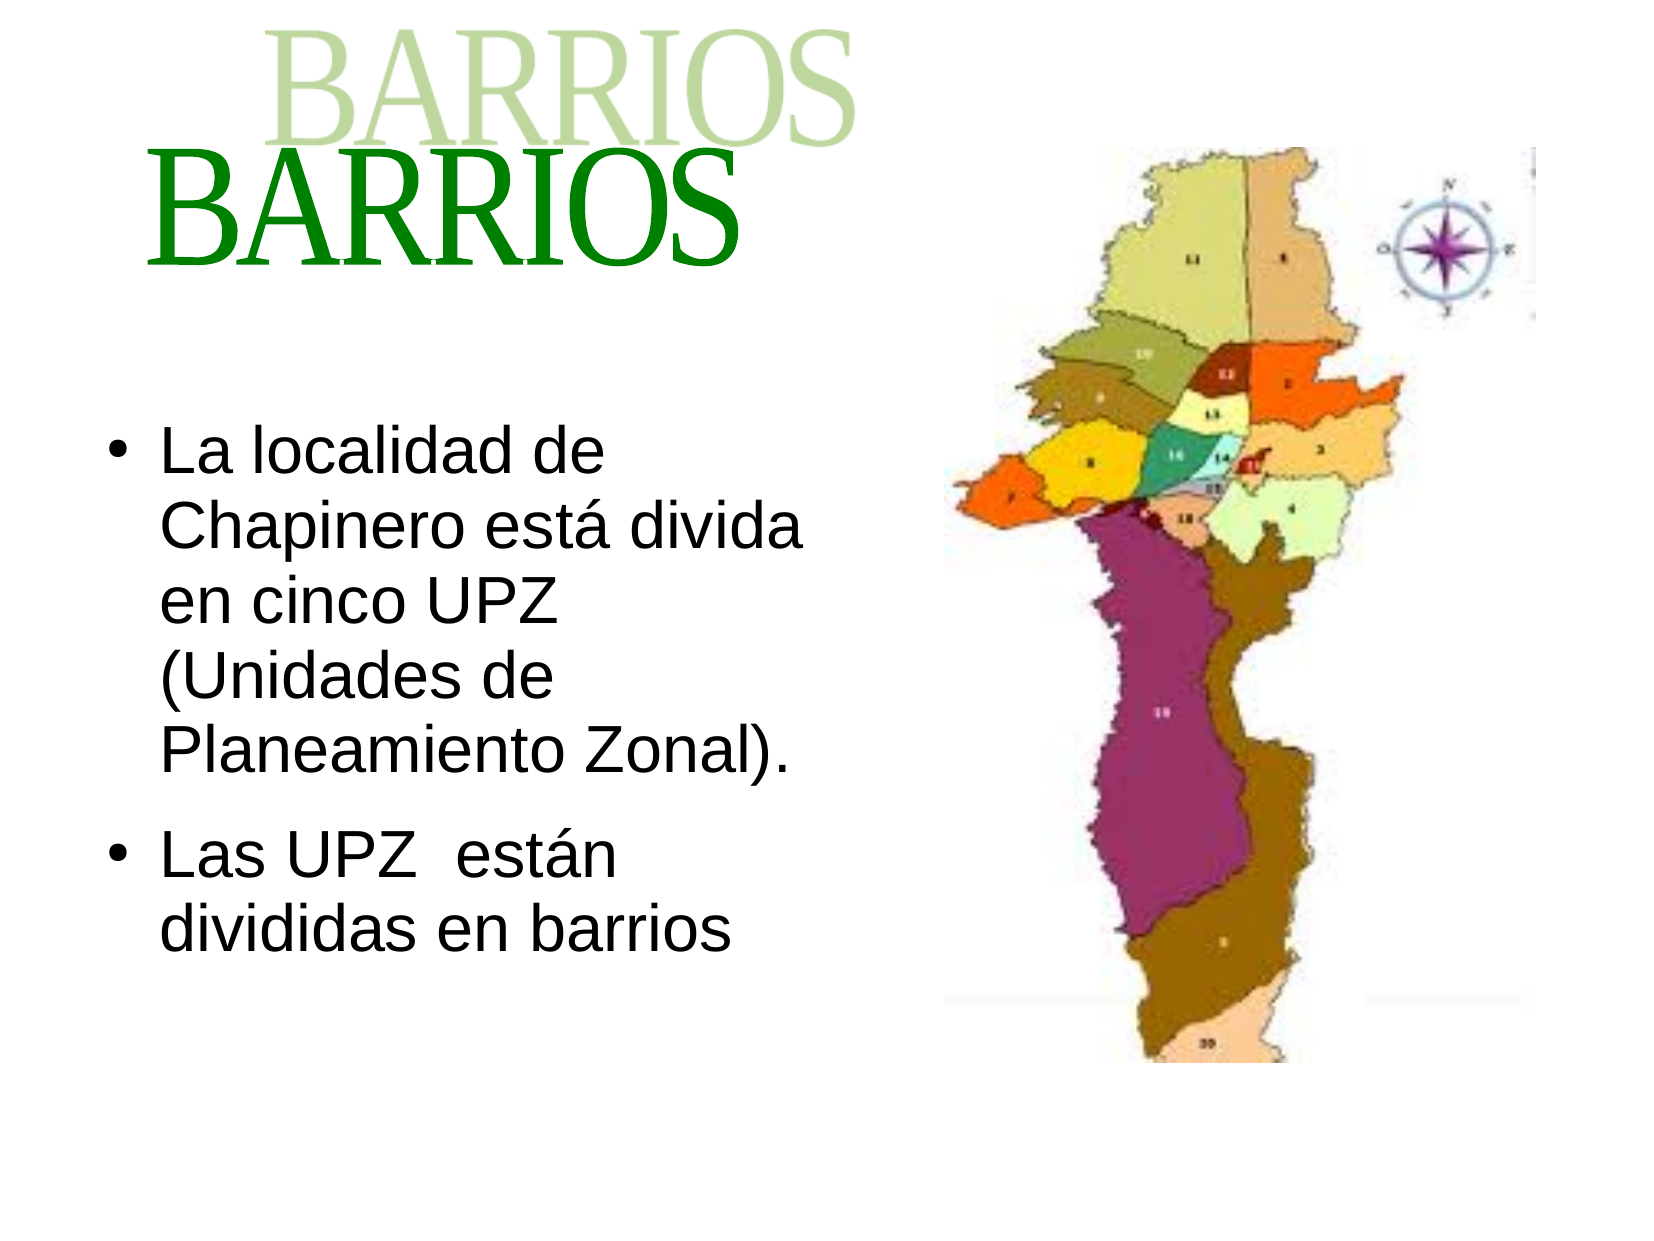

BARRIOS
# La localidad de Chapinero está divida en cinco UPZ (Unidades de Planeamiento Zonal).
Las UPZ están divididas en barrios